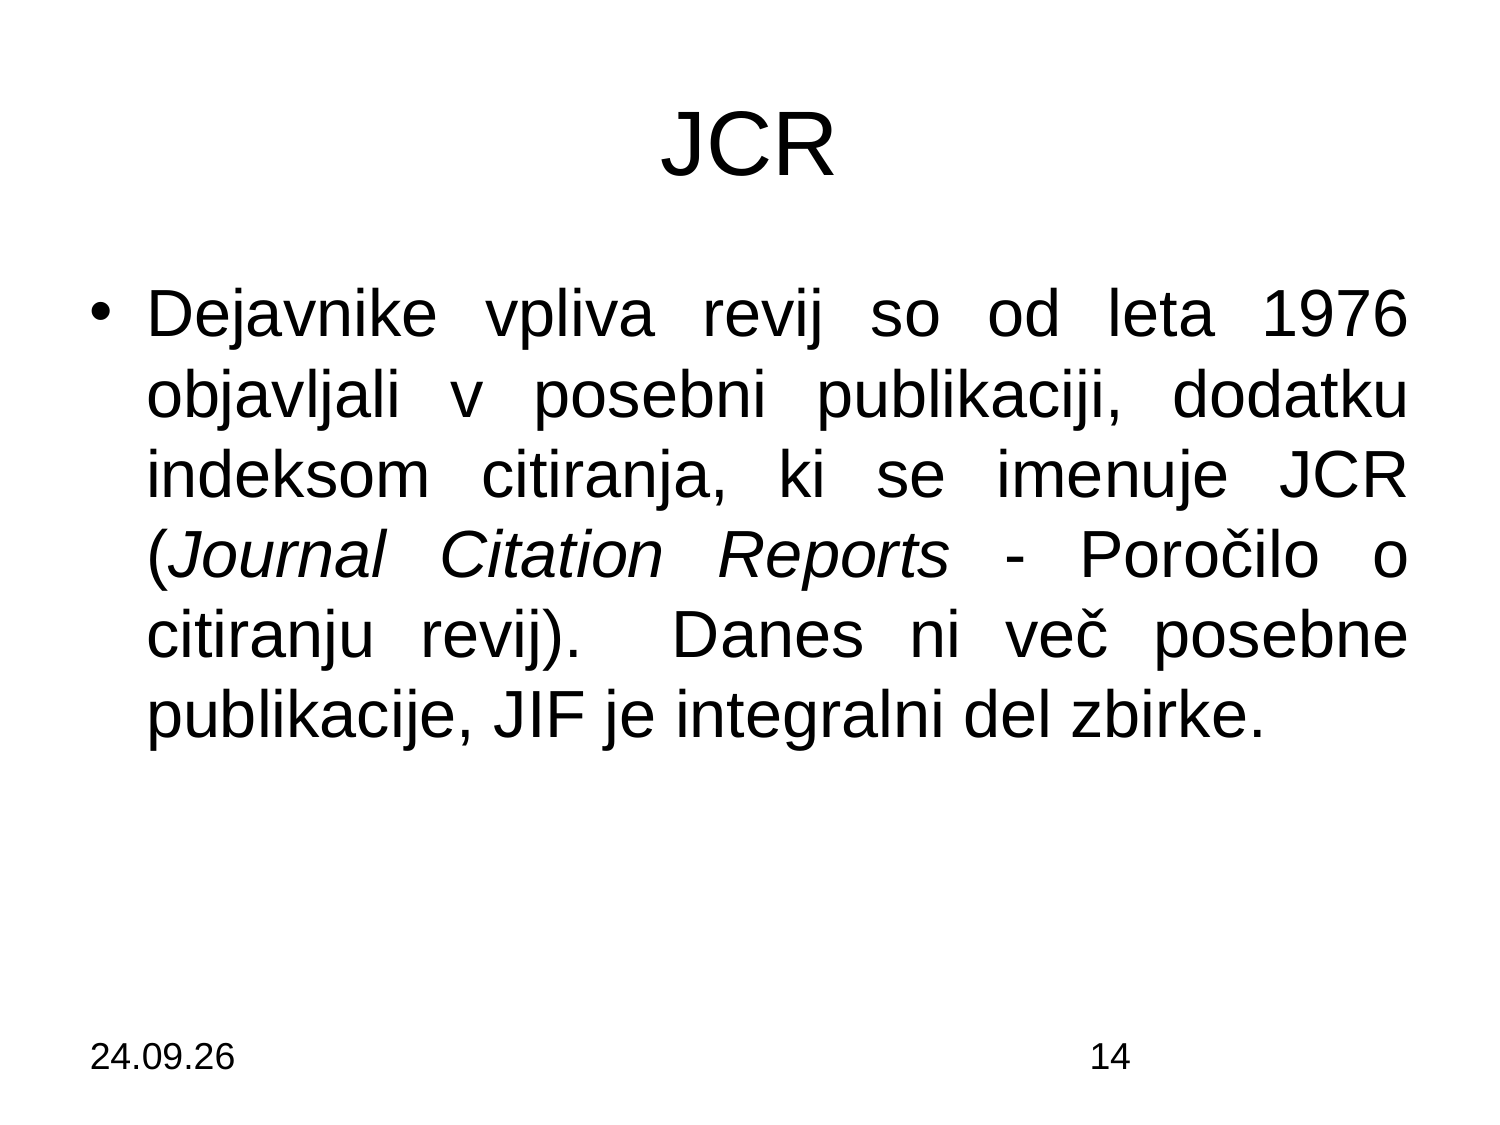

# JCR
Dejavnike vpliva revij so od leta 1976 objavljali v posebni publikaciji, dodatku indeksom citiranja, ki se imenuje JCR (Journal Citation Reports - Poročilo o citiranju revij). Danes ni več posebne publikacije, JIF je integralni del zbirke.
14